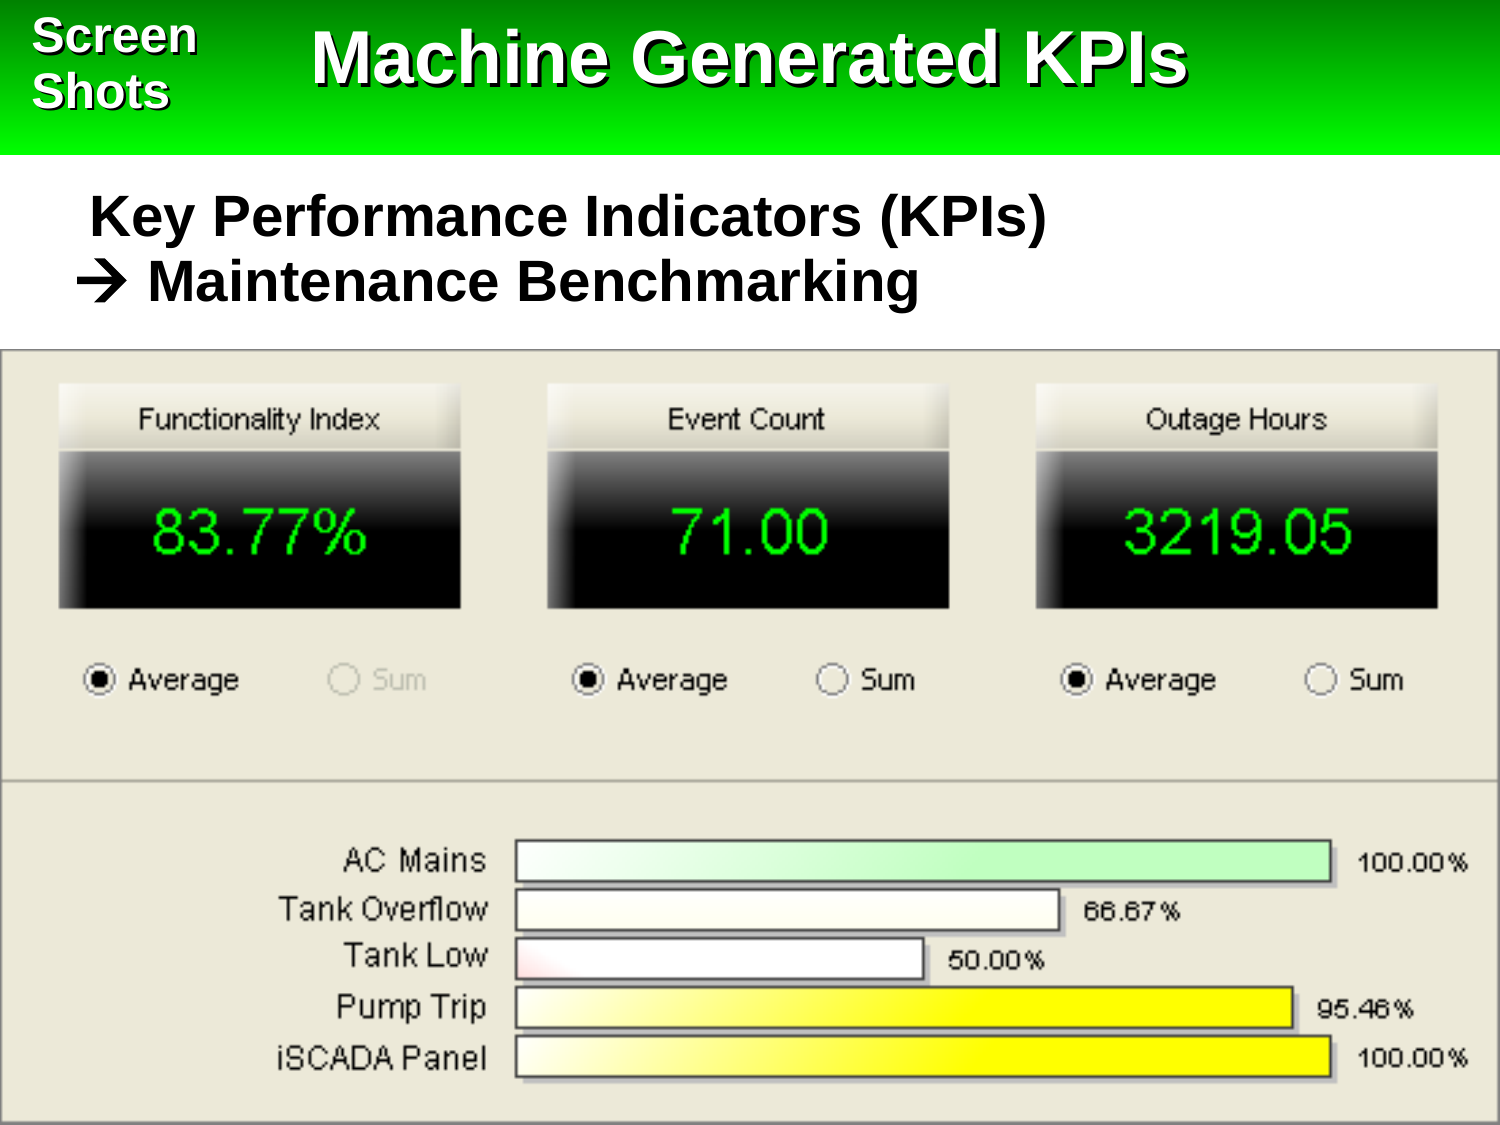

Screen Shots
Machine Generated KPIs
 Key Performance Indicators (KPIs)
 Maintenance Benchmarking